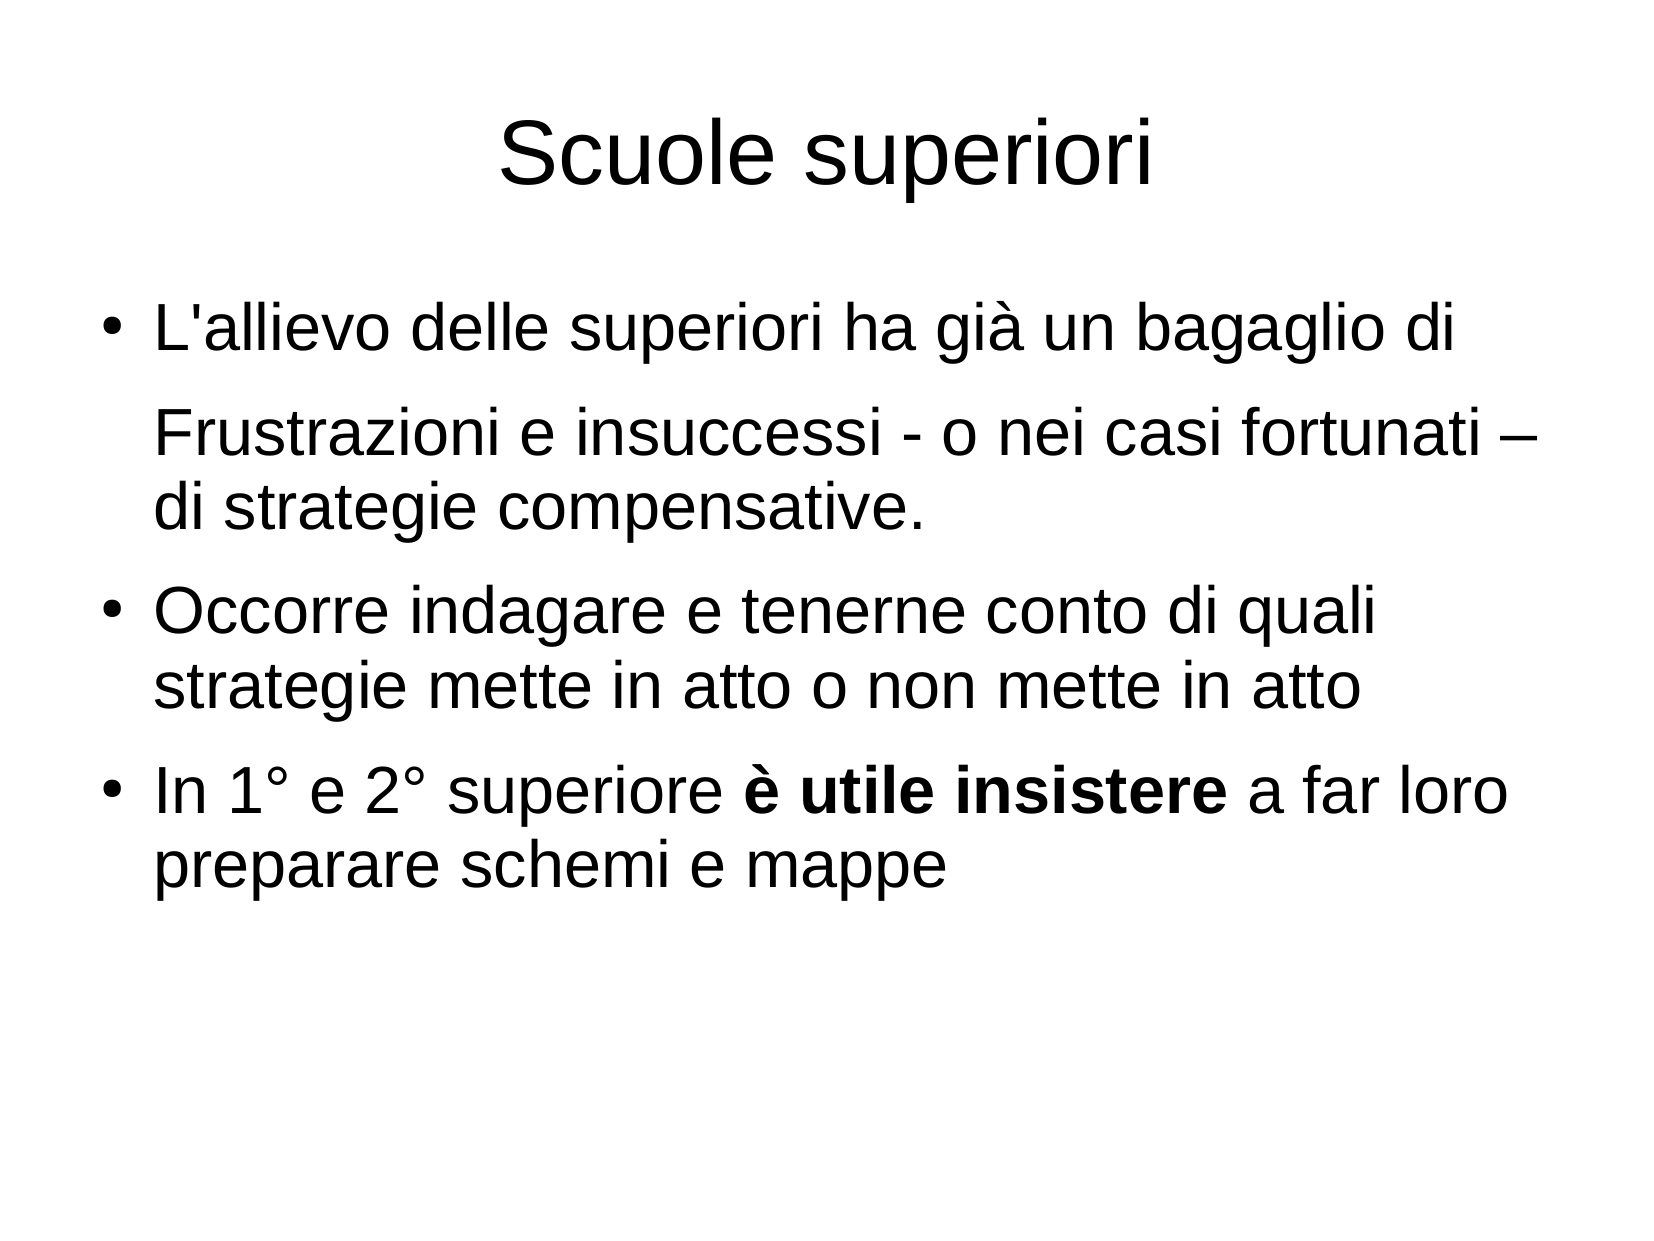

# Scuole superiori
L'allievo delle superiori ha già un bagaglio di
Frustrazioni e insuccessi - o nei casi fortunati – di strategie compensative.
Occorre indagare e tenerne conto di quali strategie mette in atto o non mette in atto
In 1° e 2° superiore è utile insistere a far loro preparare schemi e mappe